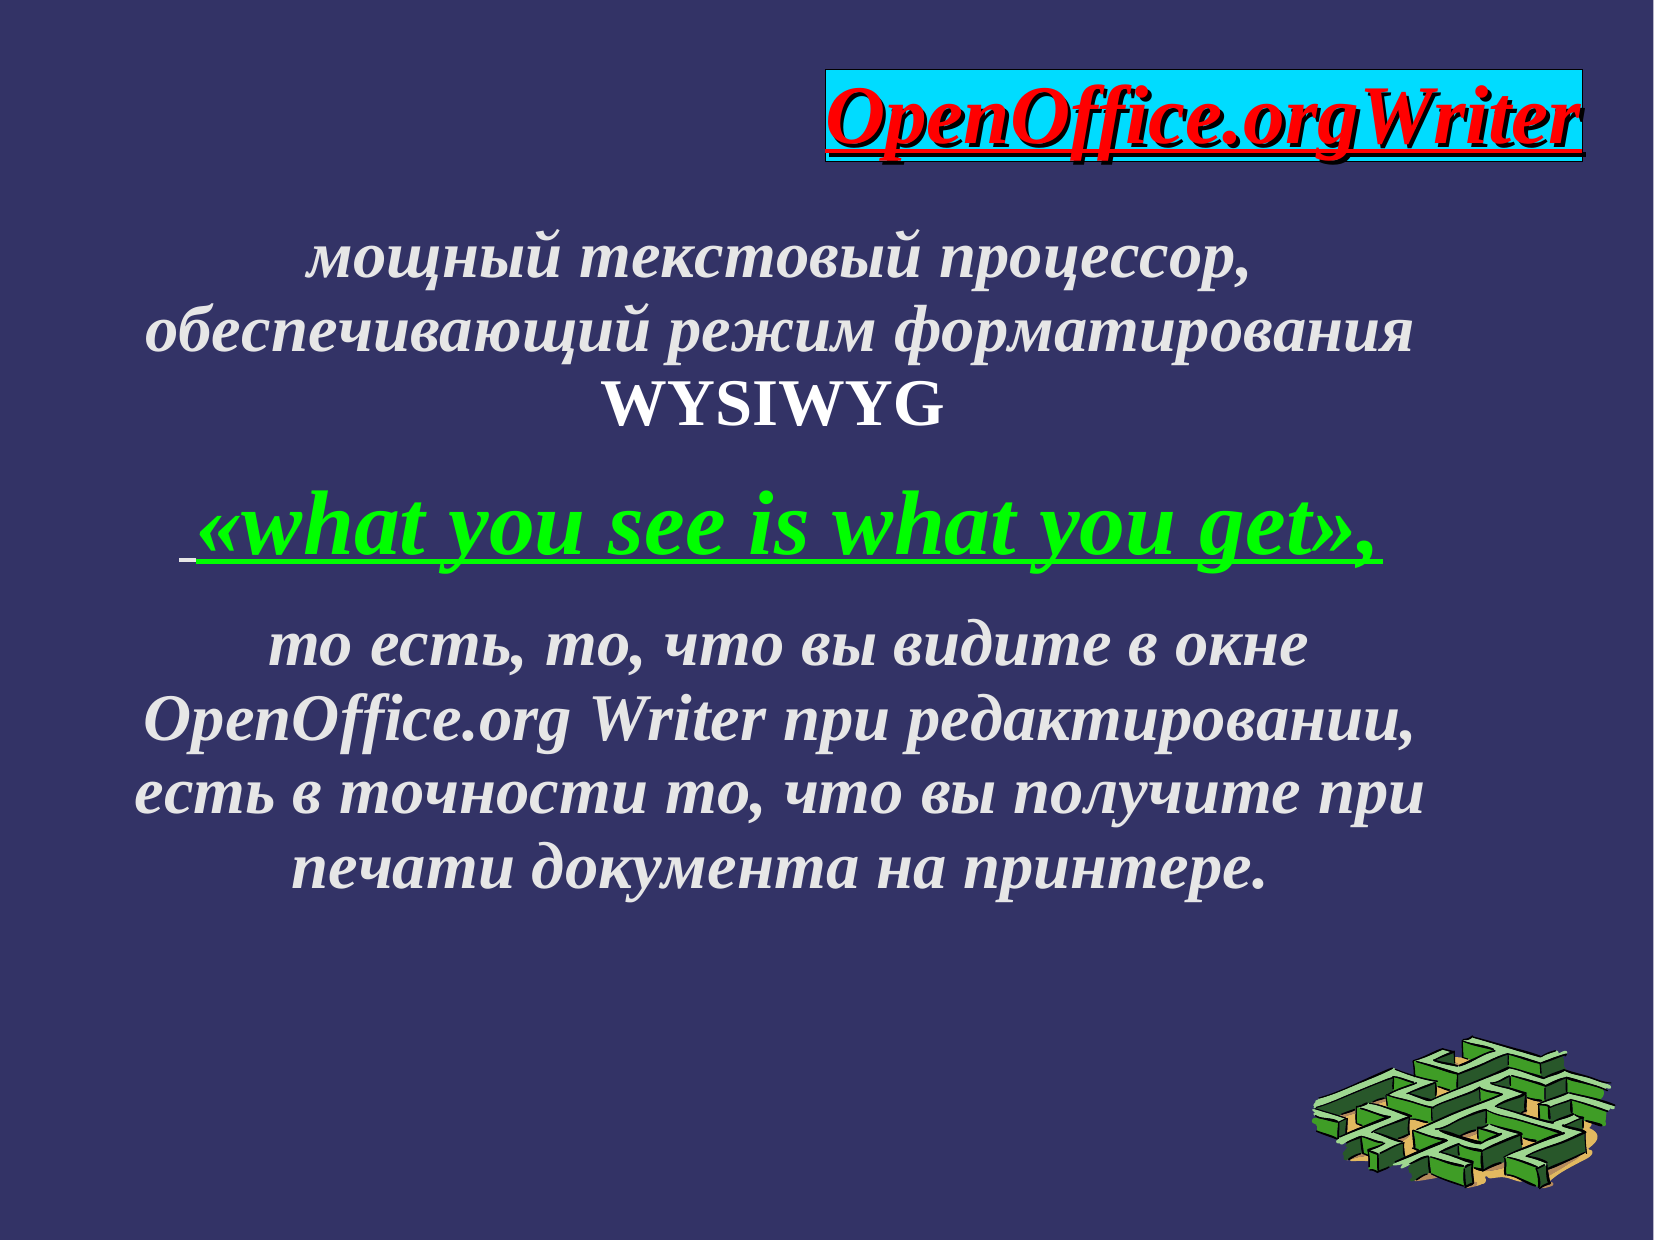

OpenOffice.orgWriter
# мощный текстовый процессор, обеспечивающий режим форматирования WYSIWYG
 «what you see is what you get»,
 то есть, то, что вы видите в окне OpenOffice.org Writer при редактировании, есть в точности то, что вы получите при печати документа на принтере.